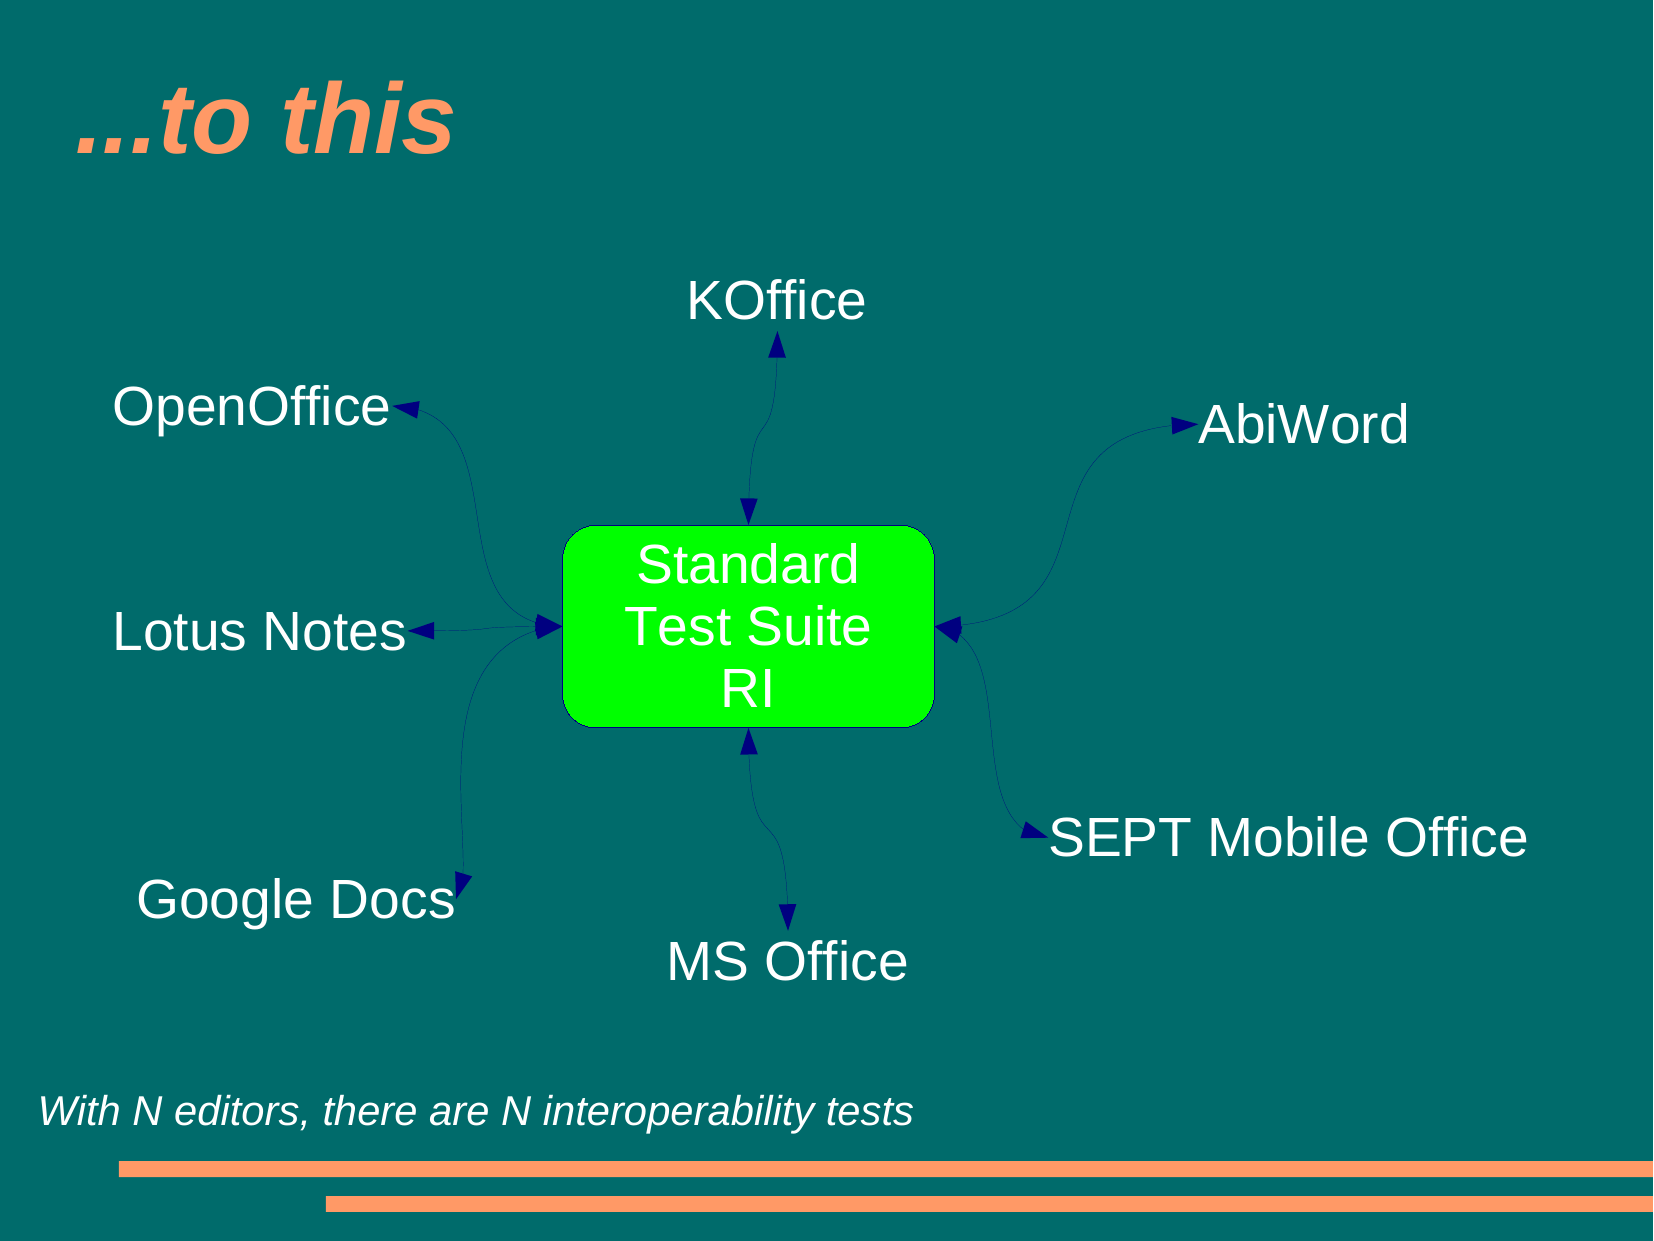

# ...to this
KOffice
OpenOffice
AbiWord
Standard
Test Suite
RI
Lotus Notes
SEPT Mobile Office
Google Docs
MS Office
With N editors, there are N interoperability tests